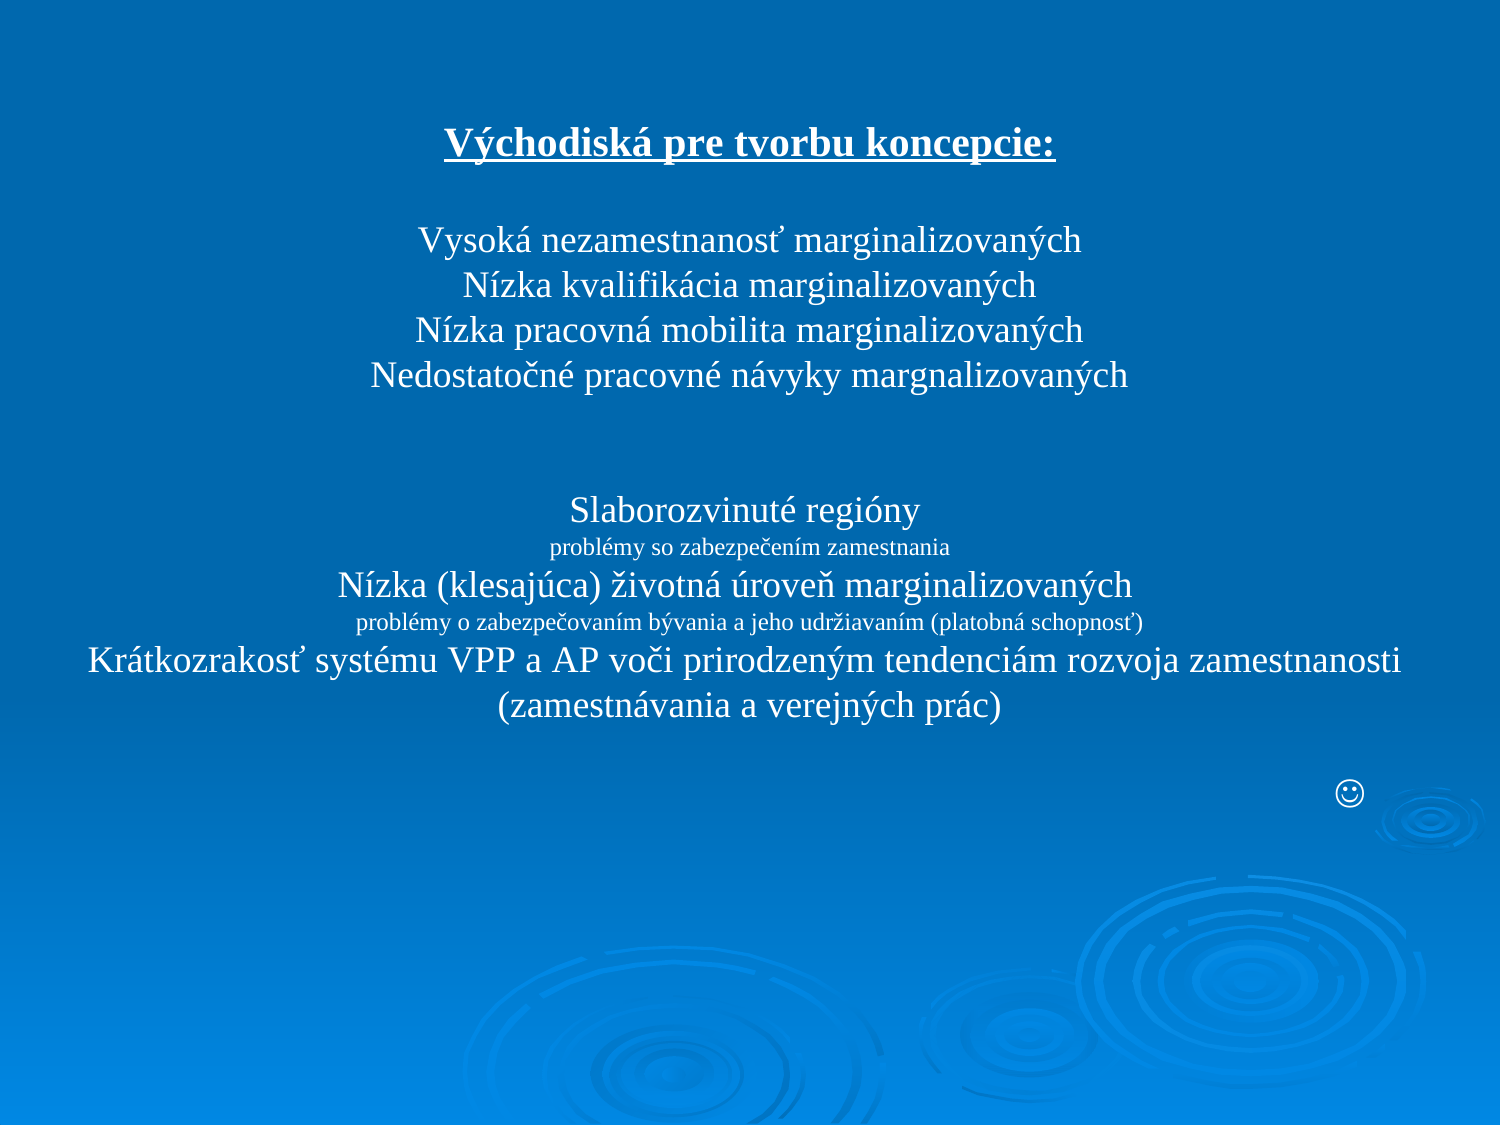

Východiská pre tvorbu koncepcie:
Vysoká nezamestnanosť marginalizovaných
Nízka kvalifikácia marginalizovaných
Nízka pracovná mobilita marginalizovaných
Nedostatočné pracovné návyky margnalizovaných
Slaborozvinuté regióny
problémy so zabezpečením zamestnania
Nízka (klesajúca) životná úroveň marginalizovaných
problémy o zabezpečovaním bývania a jeho udržiavaním (platobná schopnosť)
Krátkozrakosť systému VPP a AP voči prirodzeným tendenciám rozvoja zamestnanosti
(zamestnávania a verejných prác)
								